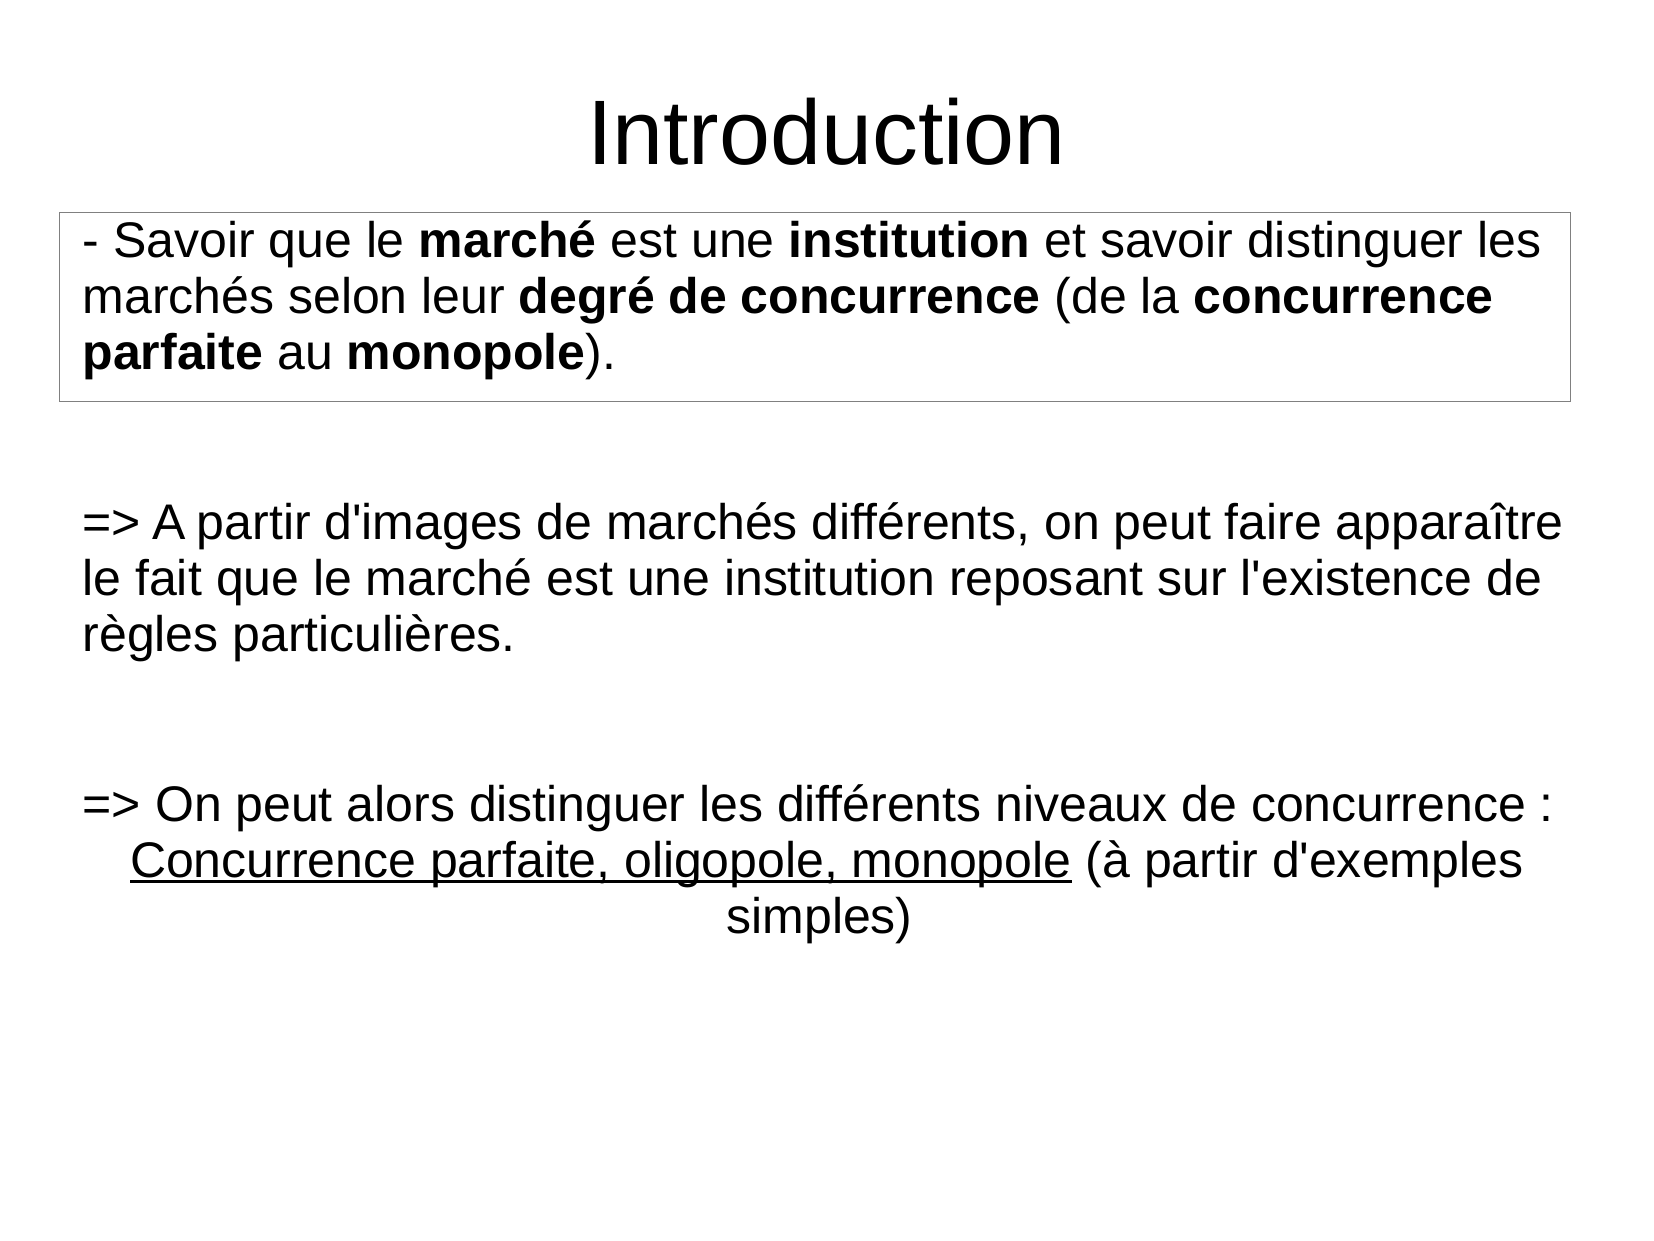

# Introduction
- Savoir que le marché est une institution et savoir distinguer les marchés selon leur degré de concurrence (de la concurrence parfaite au monopole).
=> A partir d'images de marchés différents, on peut faire apparaître le fait que le marché est une institution reposant sur l'existence de règles particulières.
=> On peut alors distinguer les différents niveaux de concurrence :
Concurrence parfaite, oligopole, monopole (à partir d'exemples simples)